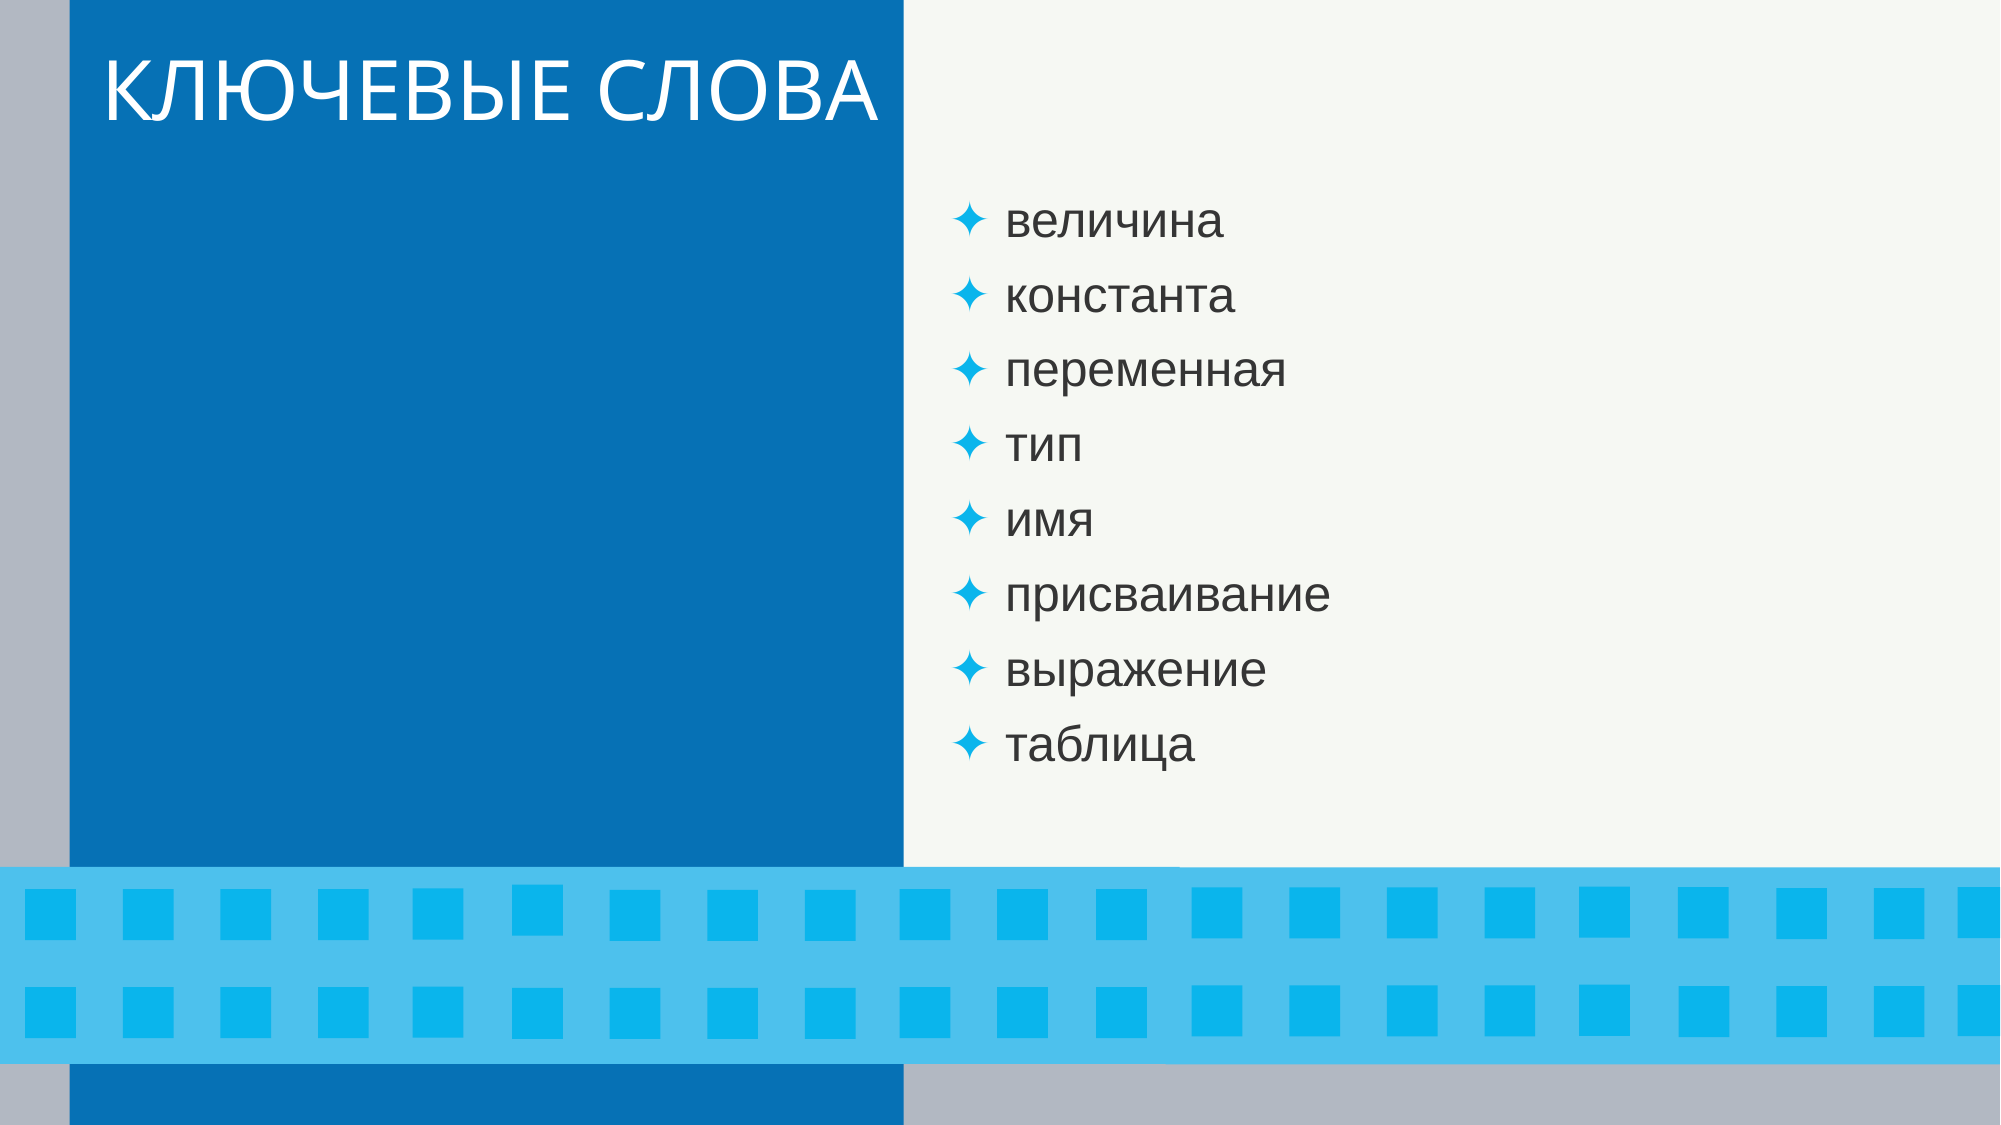

# КЛЮЧЕВЫЕ СЛОВА
величина
константа
переменная
тип
имя
присваивание
выражение
таблица